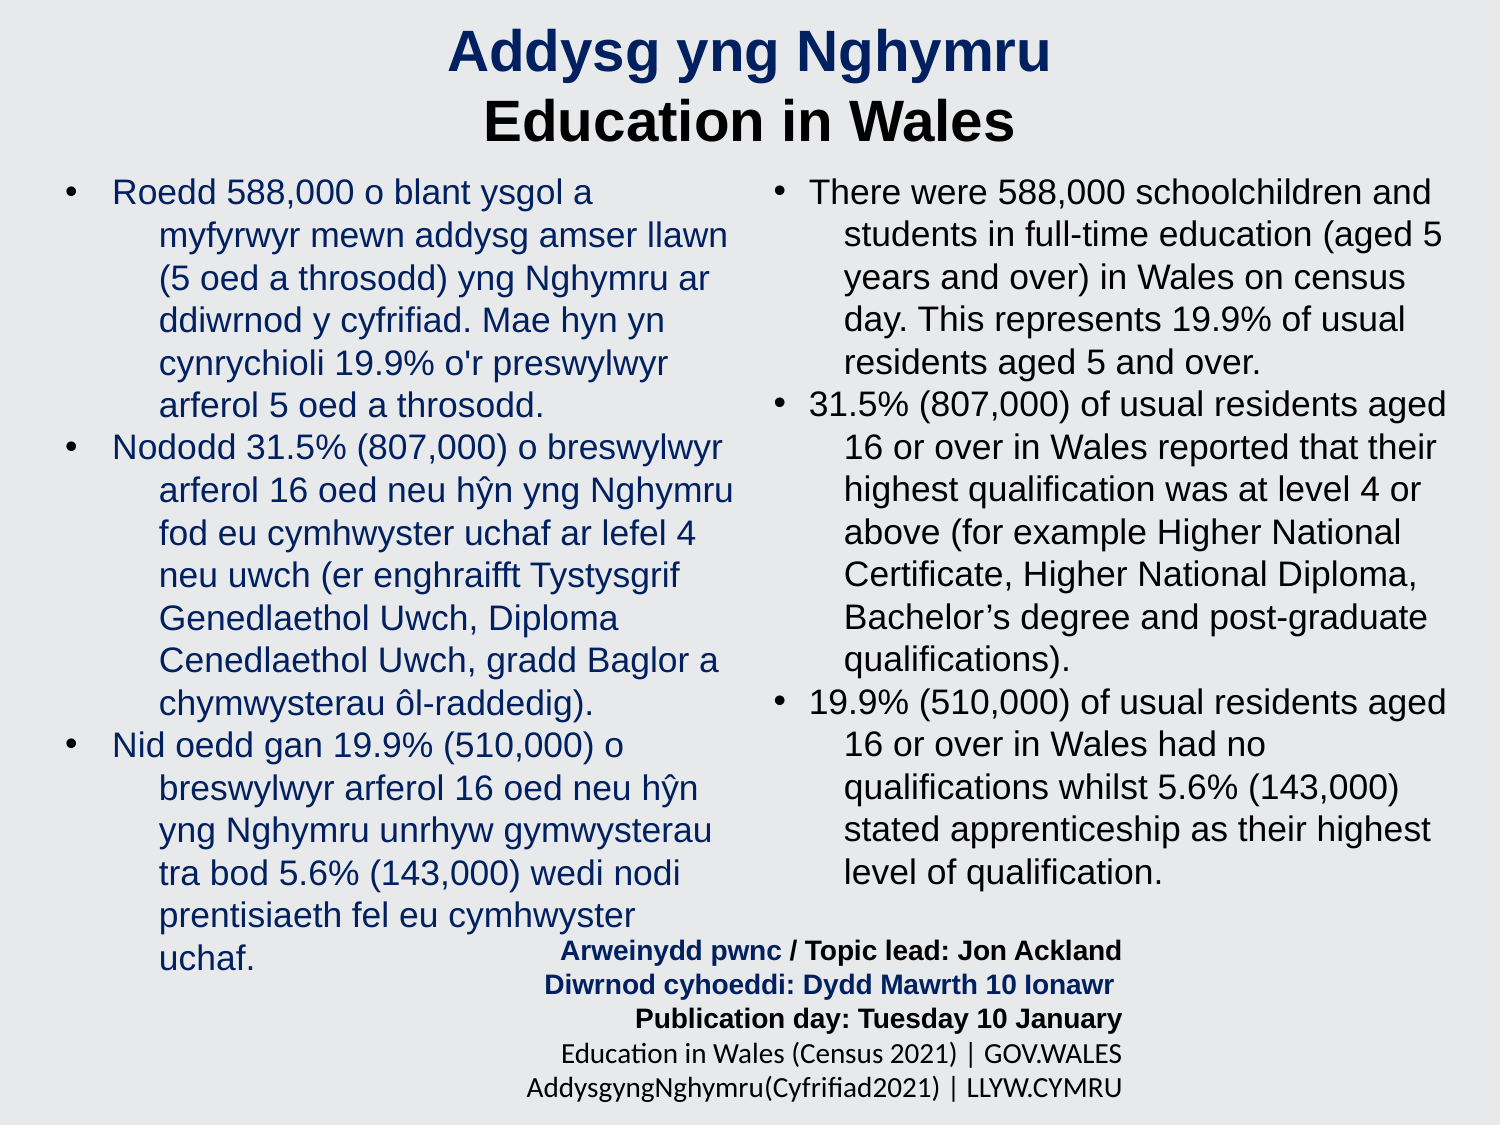

# Addysg yng Nghymru Education in Wales
There were 588,000 schoolchildren and students in full-time education (aged 5 years and over) in Wales on census day. This represents 19.9% of usual residents aged 5 and over.
31.5% (807,000) of usual residents aged 16 or over in Wales reported that their highest qualification was at level 4 or above (for example Higher National Certificate, Higher National Diploma, Bachelor’s degree and post-graduate qualifications).
19.9% (510,000) of usual residents aged 16 or over in Wales had no qualifications whilst 5.6% (143,000) stated apprenticeship as their highest level of qualification.
Roedd 588,000 o blant ysgol a myfyrwyr mewn addysg amser llawn (5 oed a throsodd) yng Nghymru ar ddiwrnod y cyfrifiad. Mae hyn yn cynrychioli 19.9% o'r preswylwyr arferol 5 oed a throsodd.
Nododd 31.5% (807,000) o breswylwyr arferol 16 oed neu hŷn yng Nghymru fod eu cymhwyster uchaf ar lefel 4 neu uwch (er enghraifft Tystysgrif Genedlaethol Uwch, Diploma Cenedlaethol Uwch, gradd Baglor a chymwysterau ôl-raddedig).
Nid oedd gan 19.9% (510,000) o breswylwyr arferol 16 oed neu hŷn yng Nghymru unrhyw gymwysterau tra bod 5.6% (143,000) wedi nodi prentisiaeth fel eu cymhwyster uchaf.
Arweinydd pwnc / Topic lead: Jon Ackland
 Diwrnod cyhoeddi: Dydd Mawrth 10 Ionawr
Publication day: Tuesday 10 January
Education in Wales (Census 2021) | GOV.WALES
AddysgyngNghymru(Cyfrifiad2021) | LLYW.CYMRU